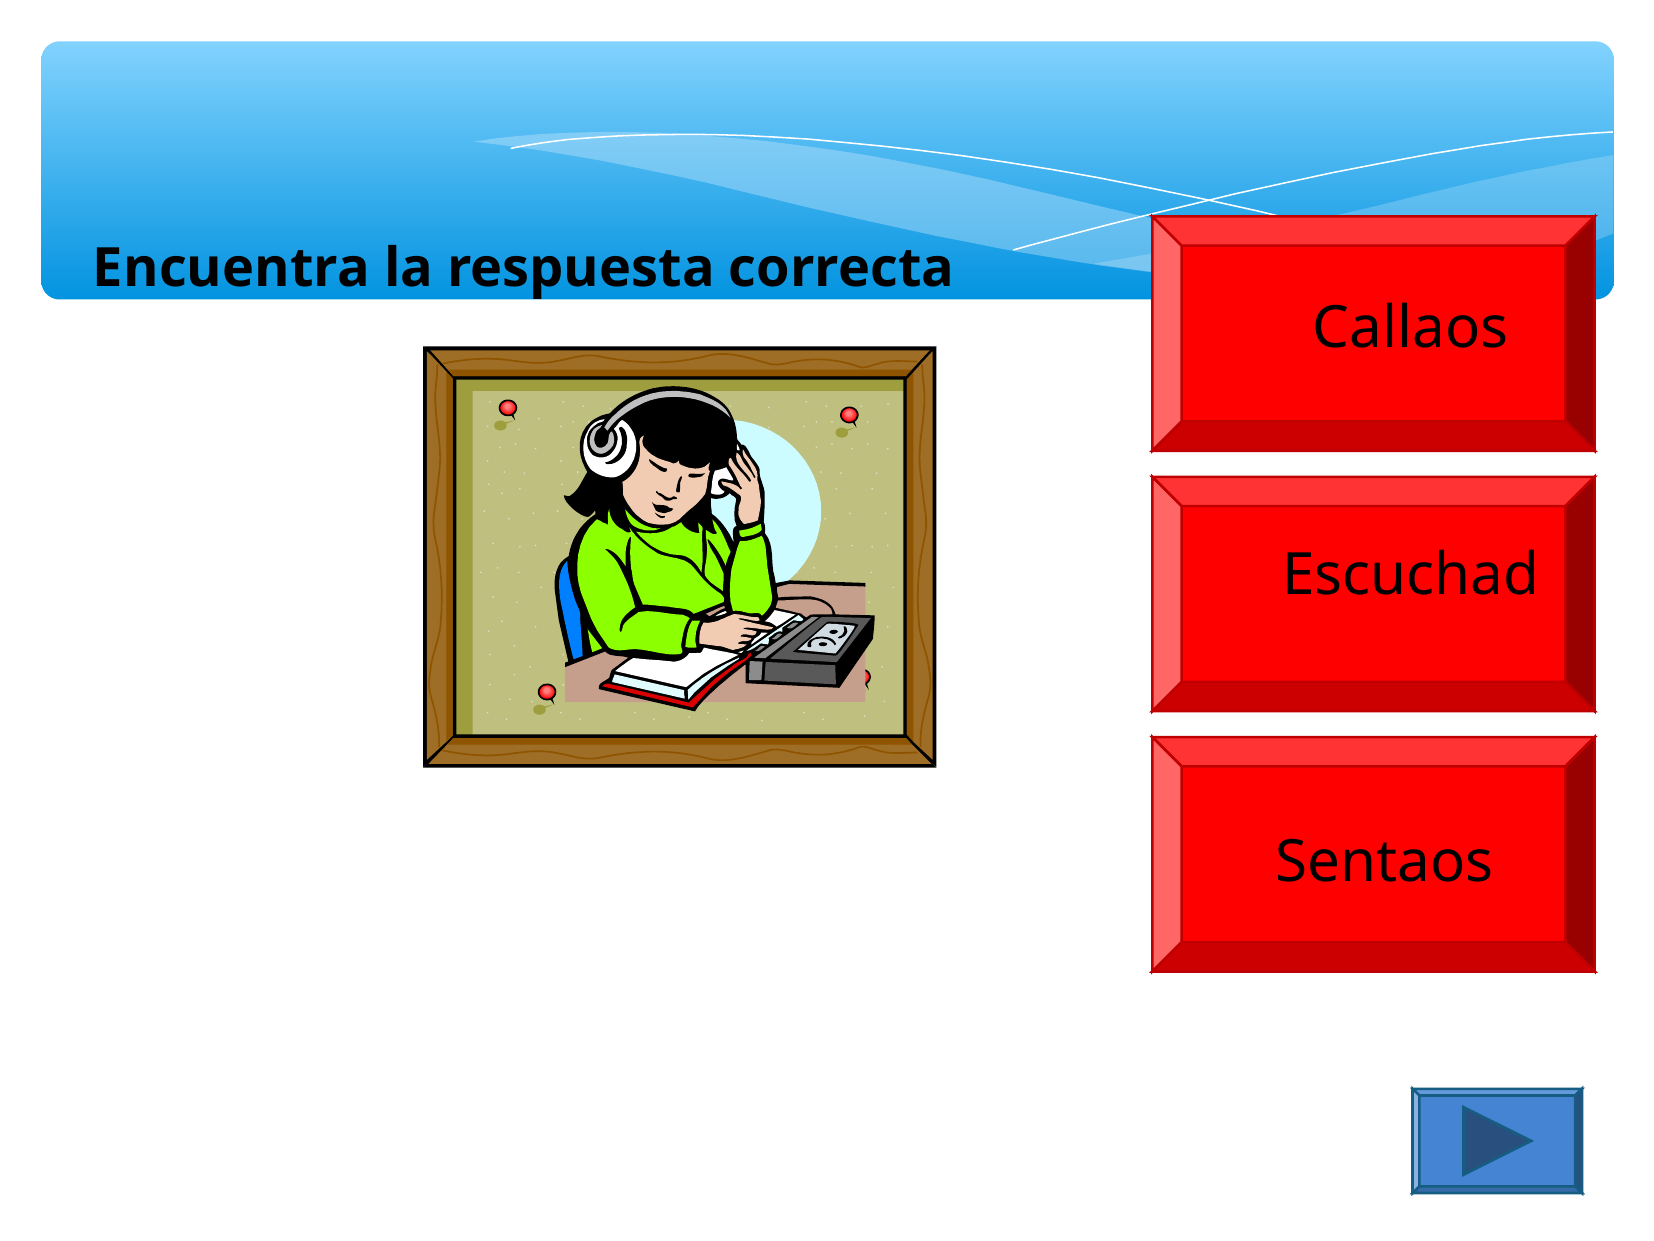

Callaos
Encuentra la respuesta correcta
Escuchad
Sentaos